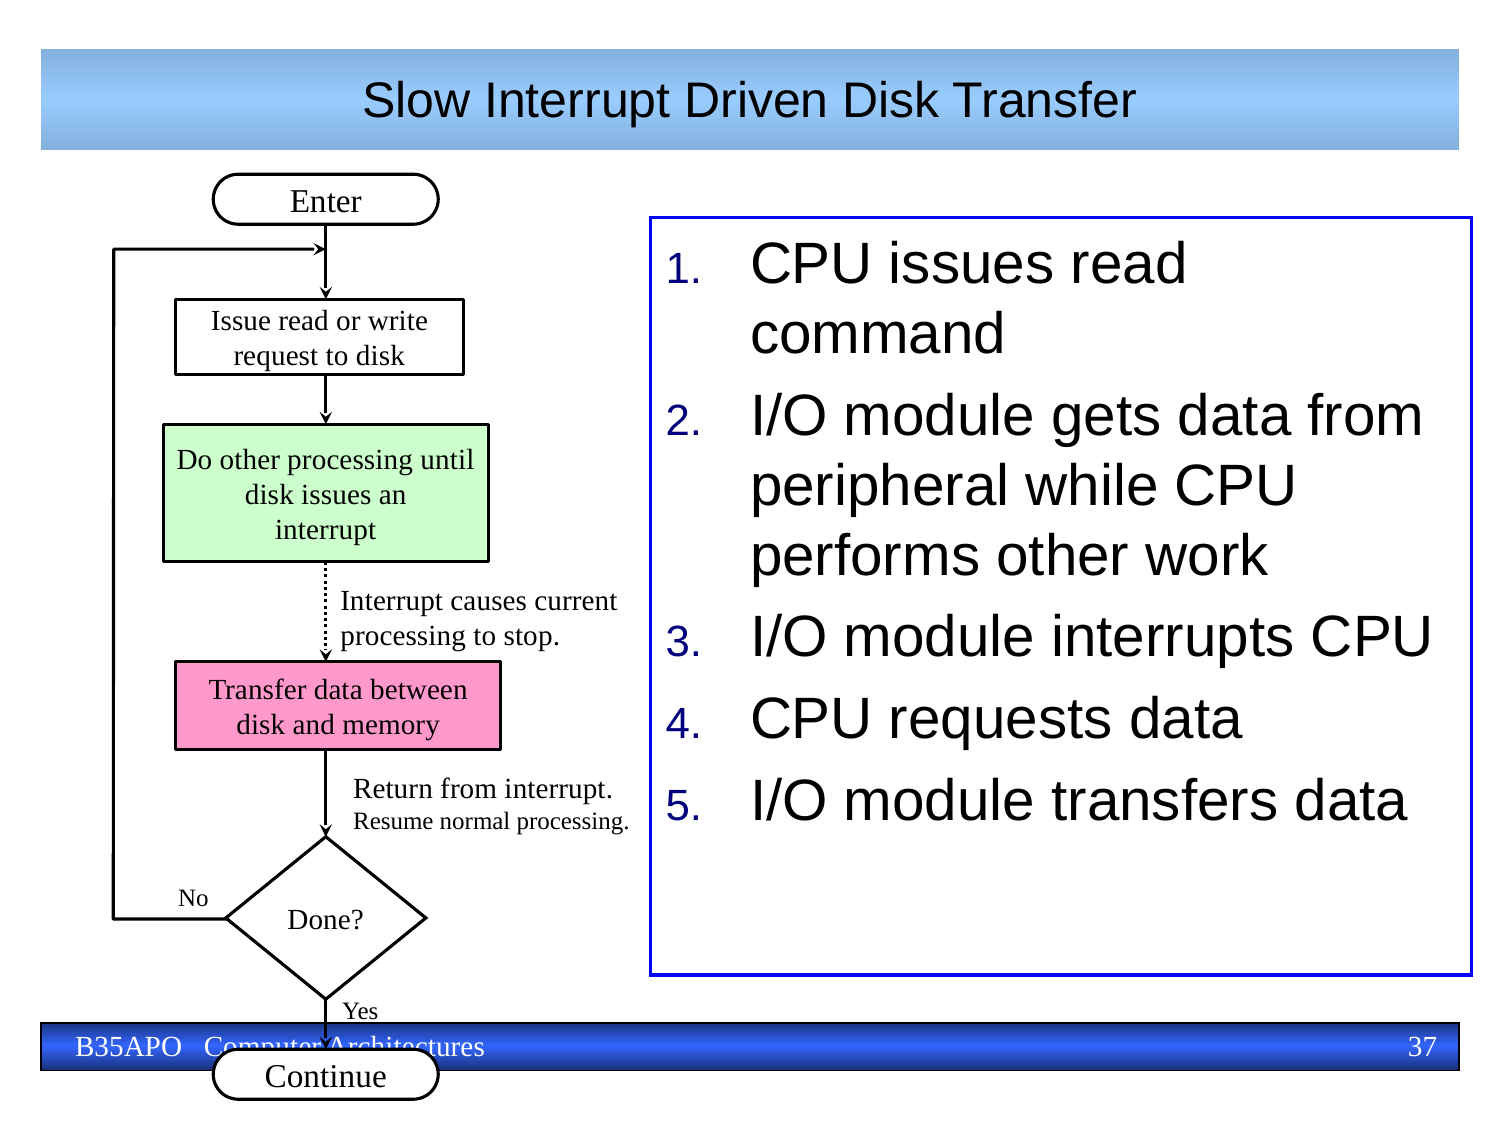

# Slow Interrupt Driven Disk Transfer
Enter
Issue read or write
request to disk
Do other processing until
disk issues an
interrupt
Interrupt causes current processing to stop.
Transfer data between
disk and memory
Return from interrupt. Resume normal processing.
Done?
No
Yes
Continue
CPU issues read command
I/O module gets data from peripheral while CPU performs other work
I/O module interrupts CPU
CPU requests data
I/O module transfers data
B35APO Computer Architectures
37